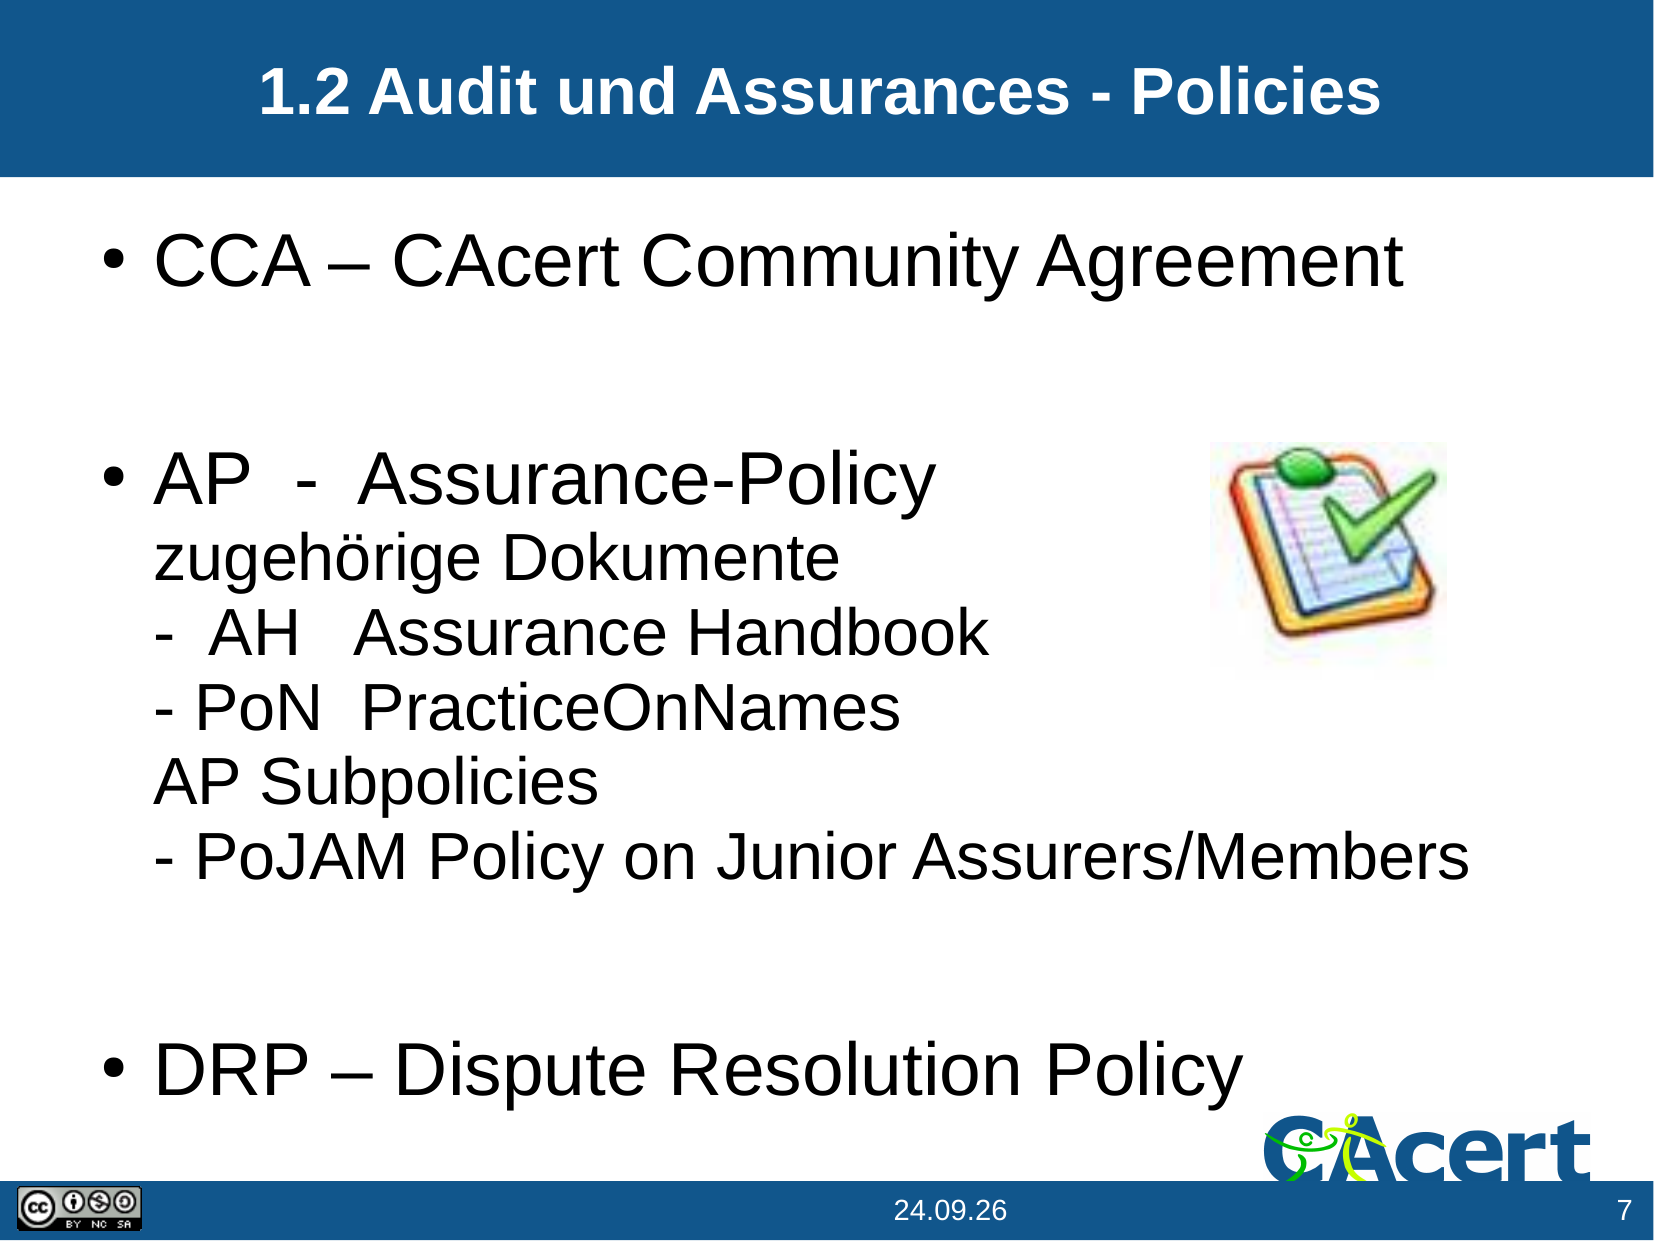

# 1.2 Audit und Assurances - Policies
CCA – CAcert Community Agreement
AP - Assurance-Policy
zugehörige Dokumente
- AH Assurance Handbook
- PoN PracticeOnNames
AP Subpolicies
- PoJAM Policy on Junior Assurers/Members
DRP – Dispute Resolution Policy